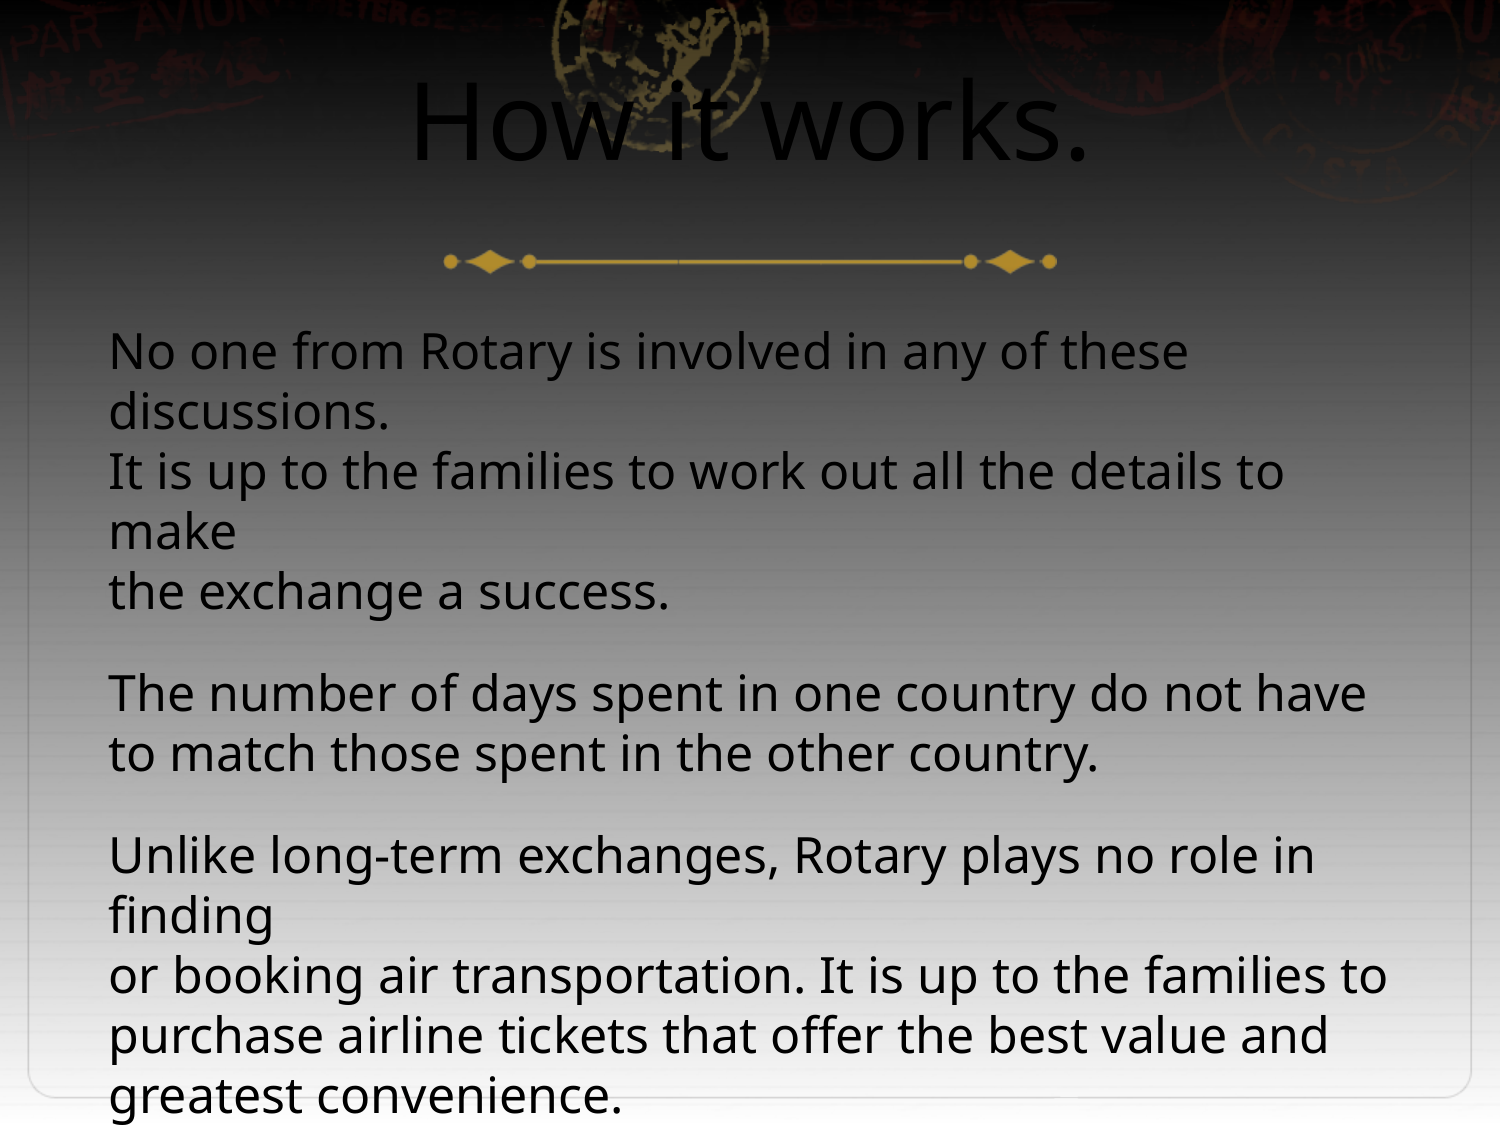

# How it works.
No one from Rotary is involved in any of these discussions.
It is up to the families to work out all the details to make
the exchange a success.
The number of days spent in one country do not have to match those spent in the other country.
Unlike long-term exchanges, Rotary plays no role in finding
or booking air transportation. It is up to the families to purchase airline tickets that offer the best value and greatest convenience.